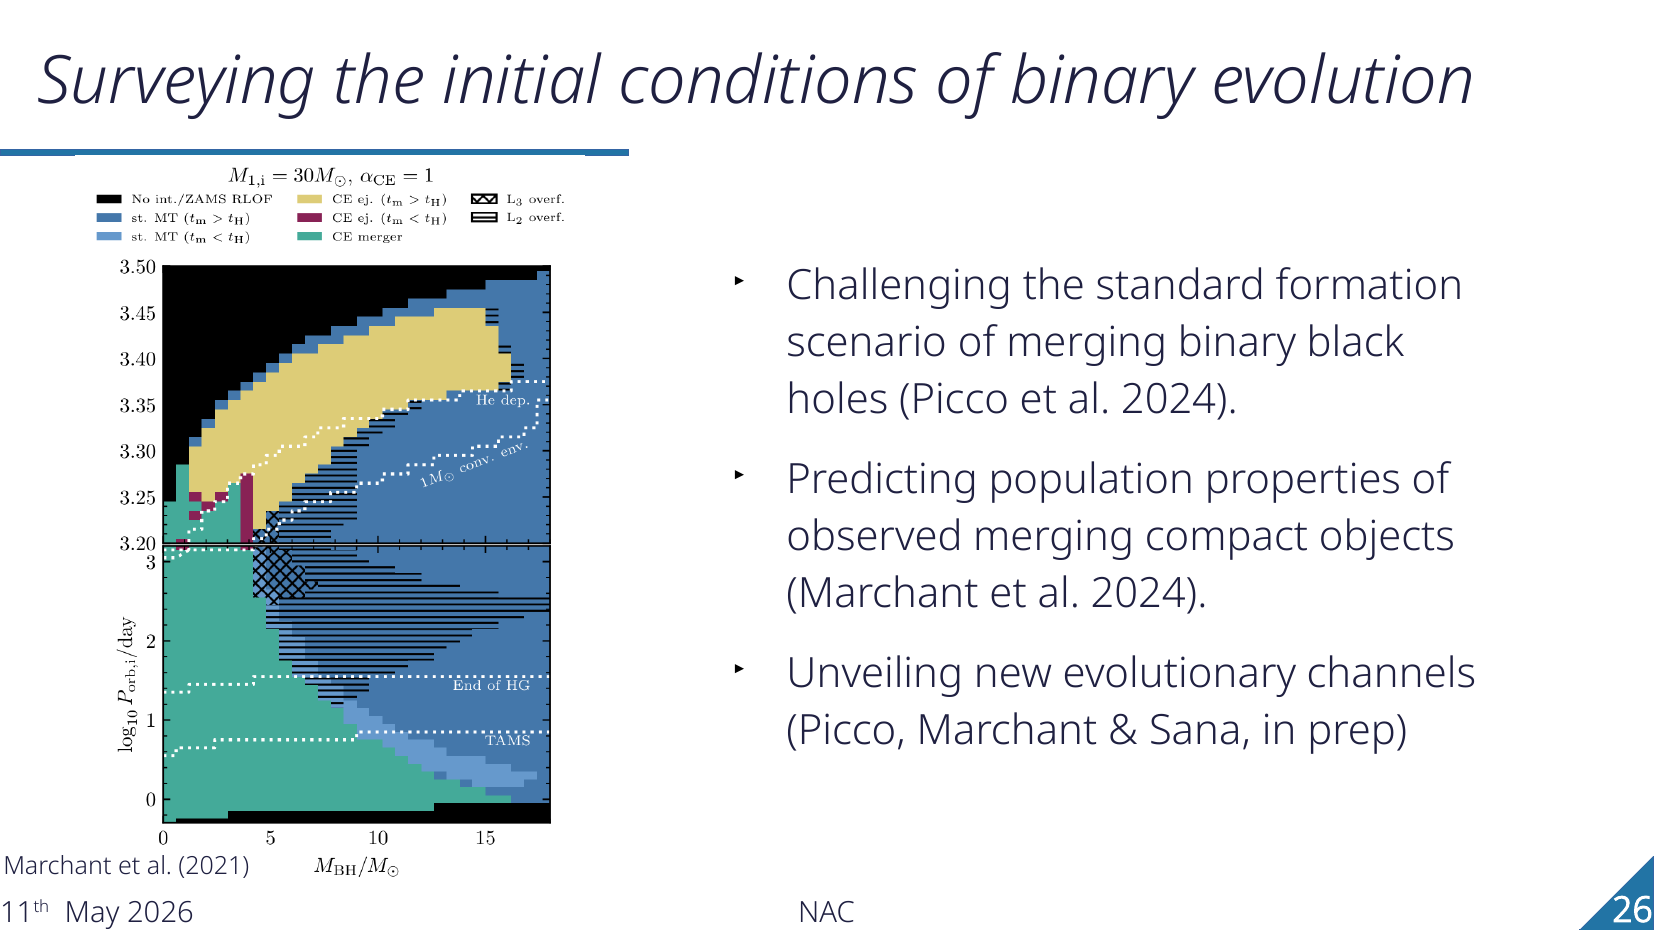

# Surveying the initial conditions of binary evolution
Challenging the standard formation scenario of merging binary black holes (Picco et al. 2024).
Predicting population properties of observed merging compact objects (Marchant et al. 2024).
Unveiling new evolutionary channels (Picco, Marchant & Sana, in prep)
Marchant et al. (2021)
26
30